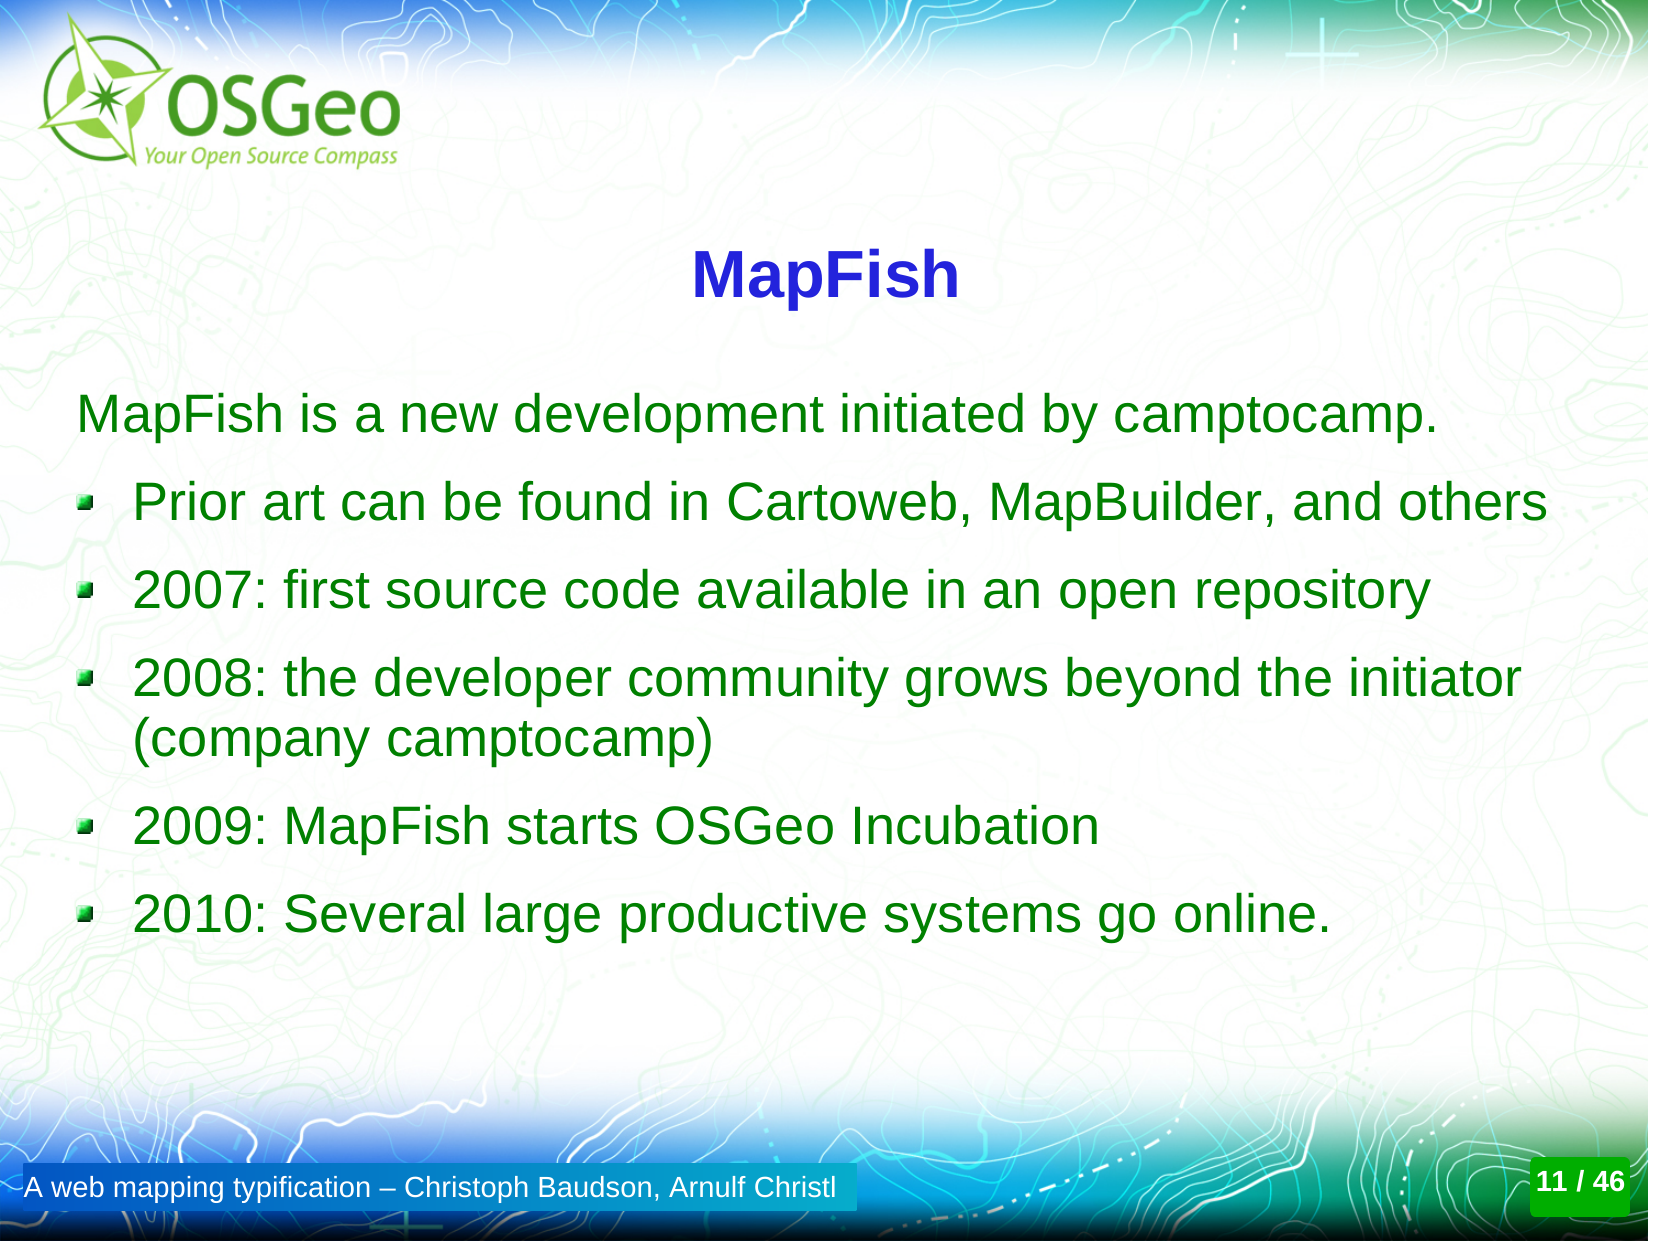

# MapFish
MapFish is a new development initiated by camptocamp.
Prior art can be found in Cartoweb, MapBuilder, and others
2007: first source code available in an open repository
2008: the developer community grows beyond the initiator (company camptocamp)
2009: MapFish starts OSGeo Incubation
2010: Several large productive systems go online.